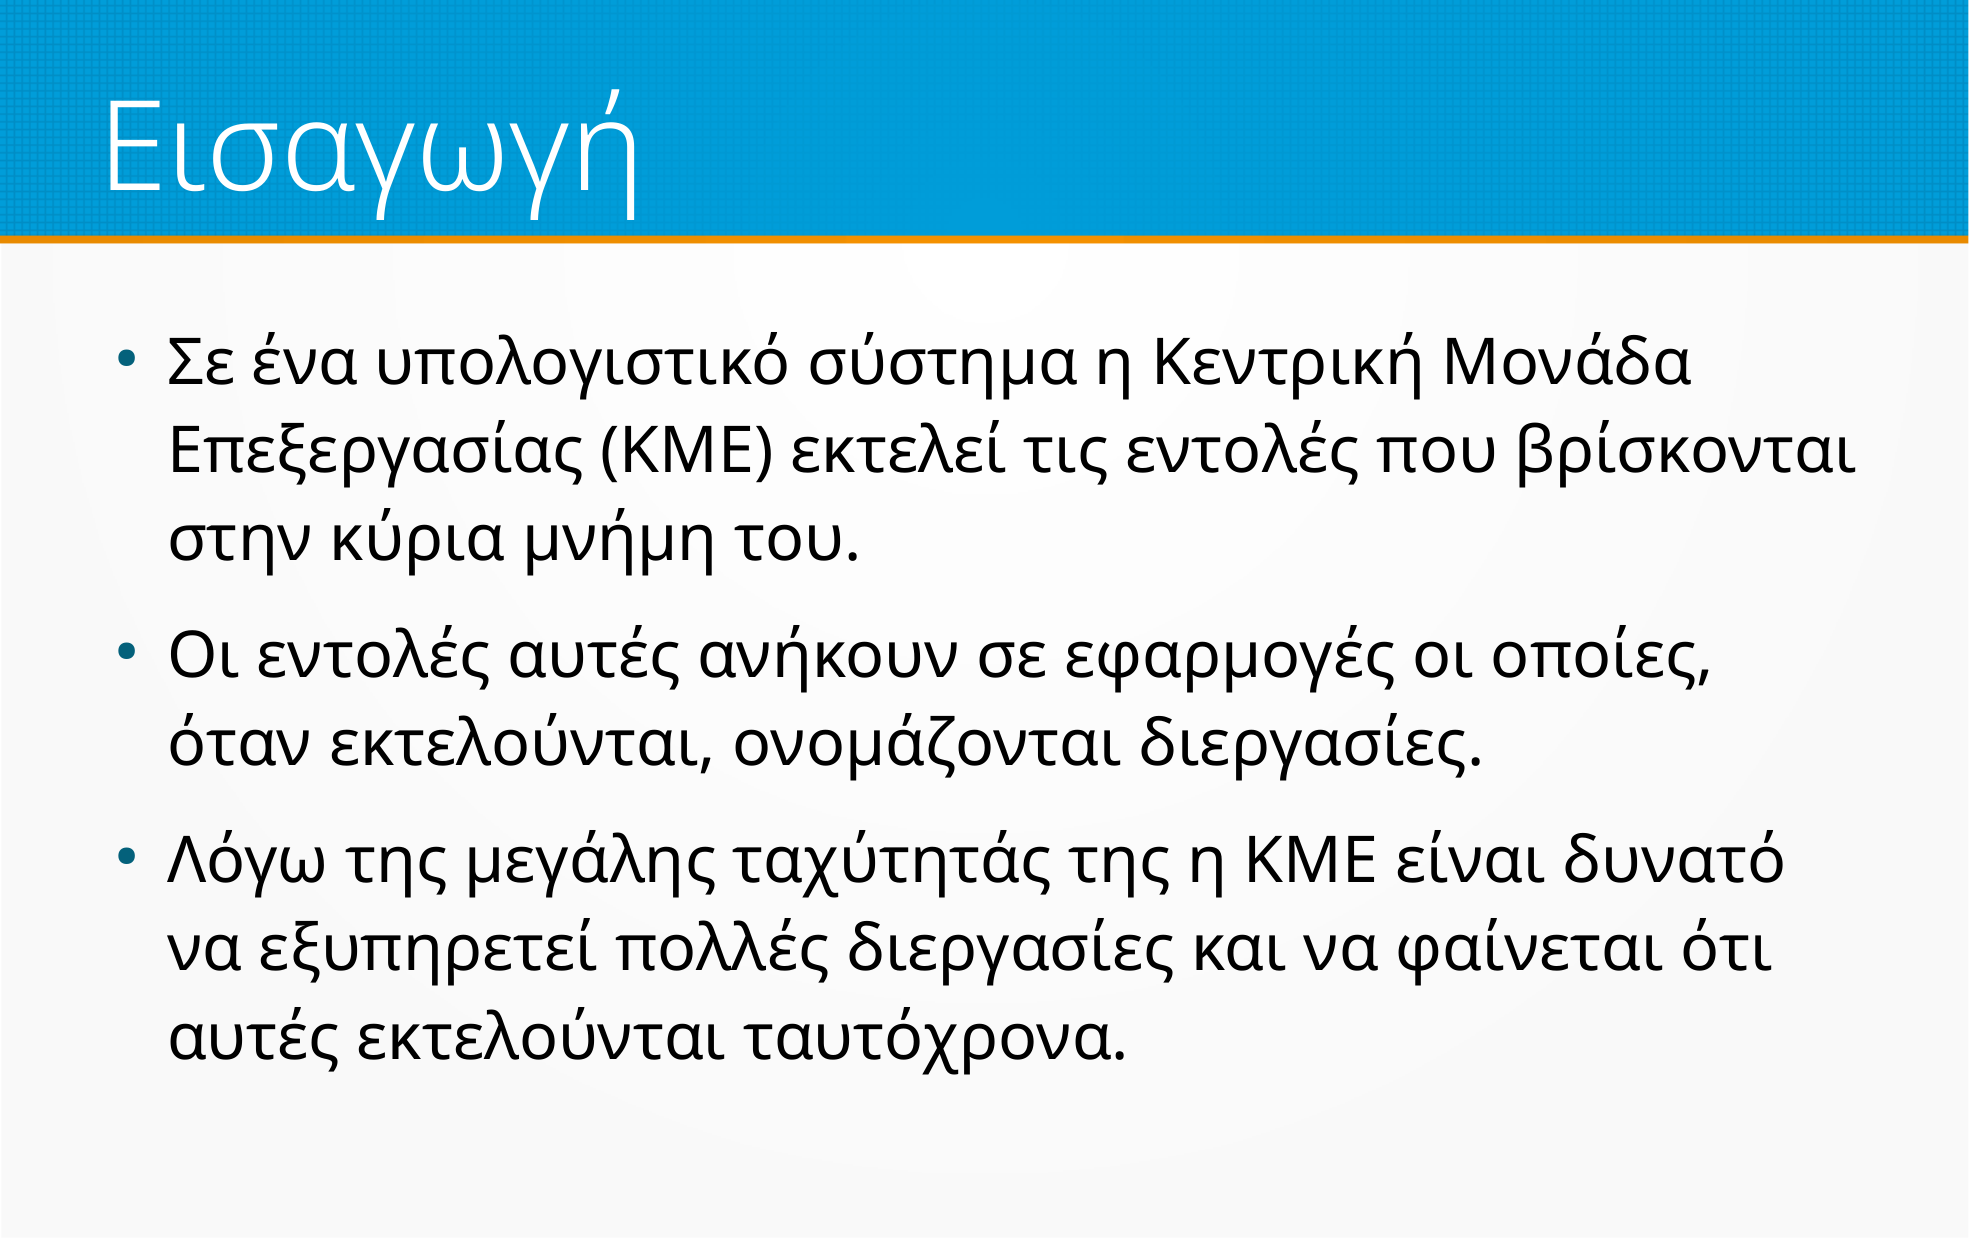

# Εισαγωγή
Σε ένα υπολογιστικό σύστημα η Κεντρική Μονάδα Επεξεργασίας (ΚΜΕ) εκτελεί τις εντολές που βρίσκονται στην κύρια μνήμη του.
Οι εντολές αυτές ανήκουν σε εφαρμογές οι οποίες, όταν εκτελούνται, ονομάζονται διεργασίες.
Λόγω της μεγάλης ταχύτητάς της η ΚΜΕ είναι δυνατό να εξυπηρετεί πολλές διεργασίες και να φαίνεται ότι αυτές εκτελούνται ταυτόχρονα.